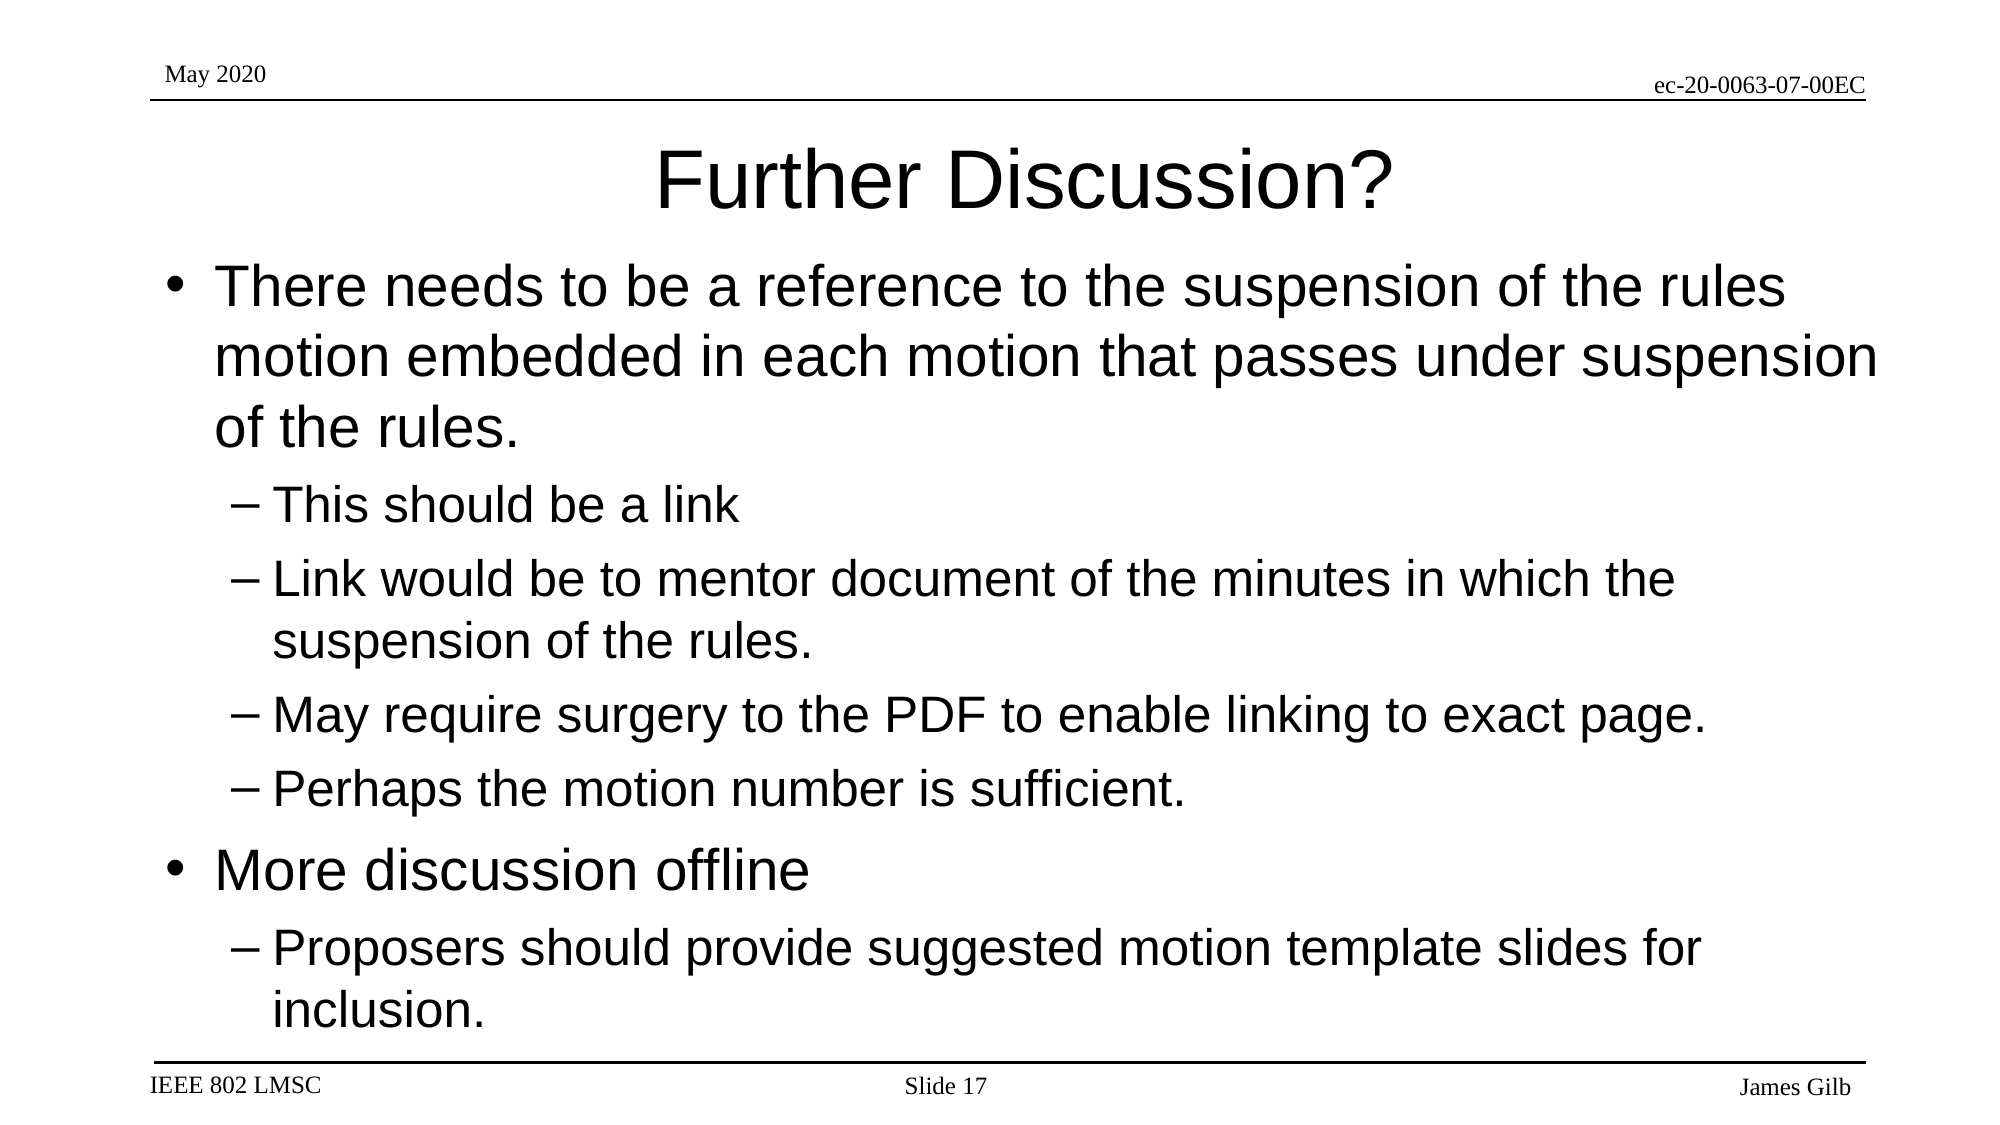

# Further Discussion?
There needs to be a reference to the suspension of the rules motion embedded in each motion that passes under suspension of the rules.
This should be a link
Link would be to mentor document of the minutes in which the suspension of the rules.
May require surgery to the PDF to enable linking to exact page.
Perhaps the motion number is sufficient.
More discussion offline
Proposers should provide suggested motion template slides for inclusion.
17